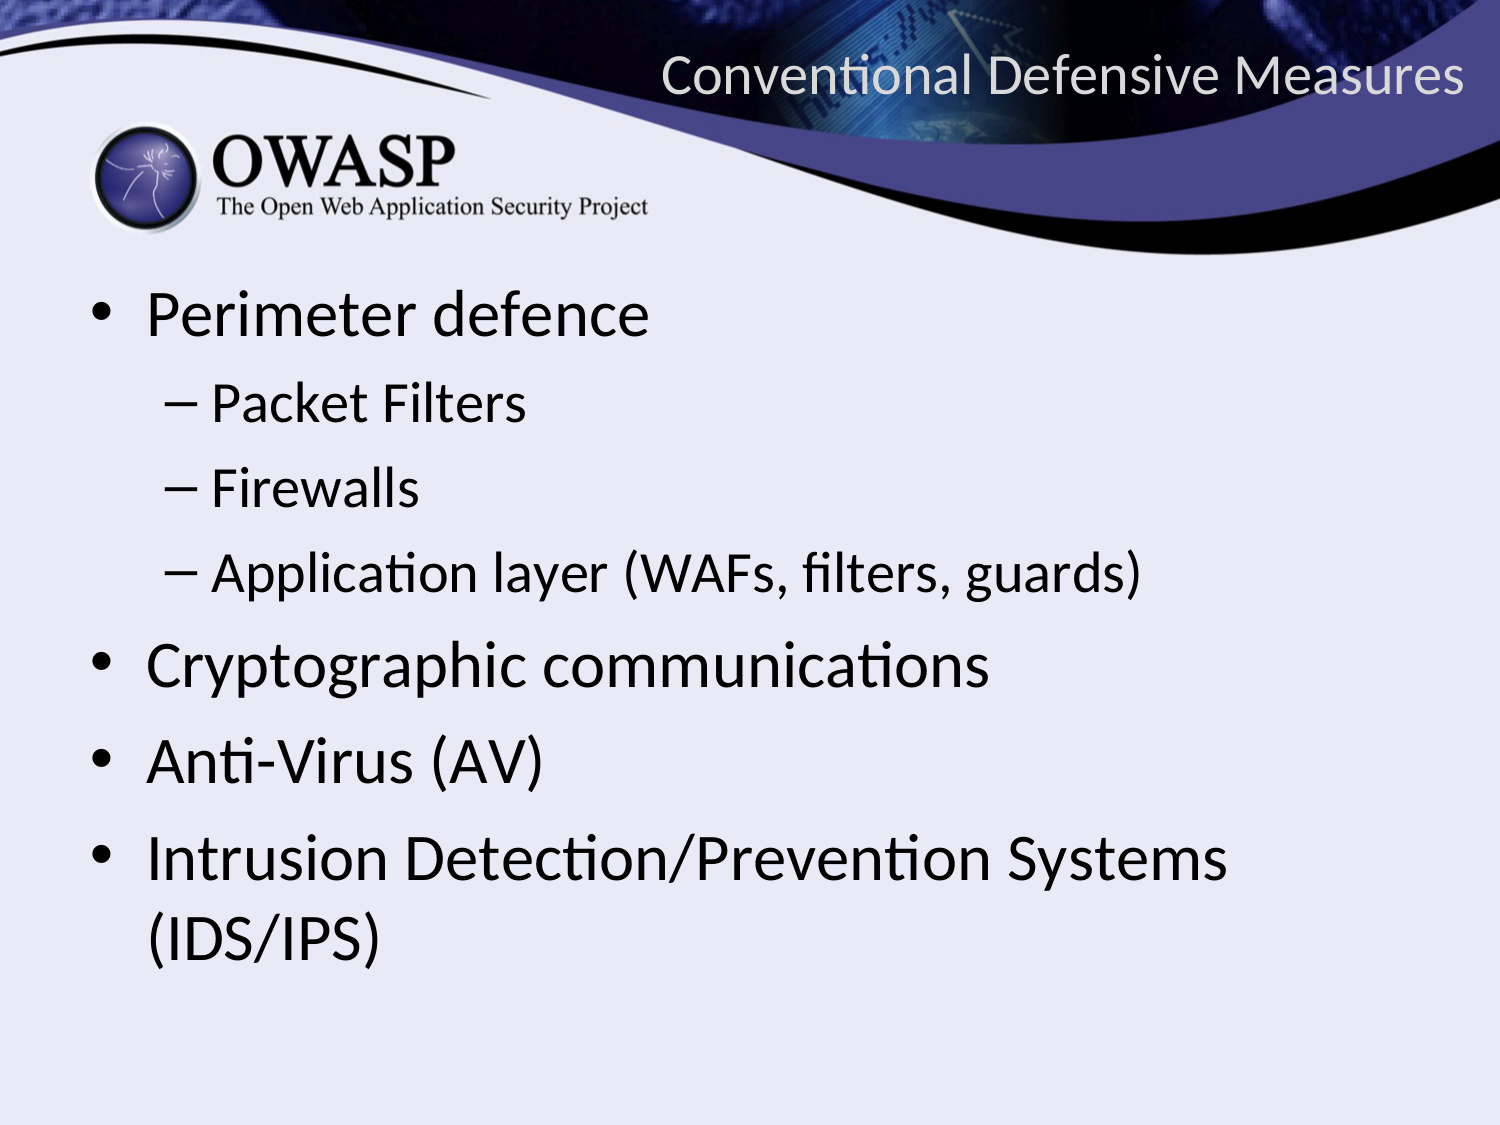

# Conventional Defensive Measures
Perimeter defence
Packet Filters
Firewalls
Application layer (WAFs, filters, guards)
Cryptographic communications
Anti-Virus (AV)
Intrusion Detection/Prevention Systems (IDS/IPS)